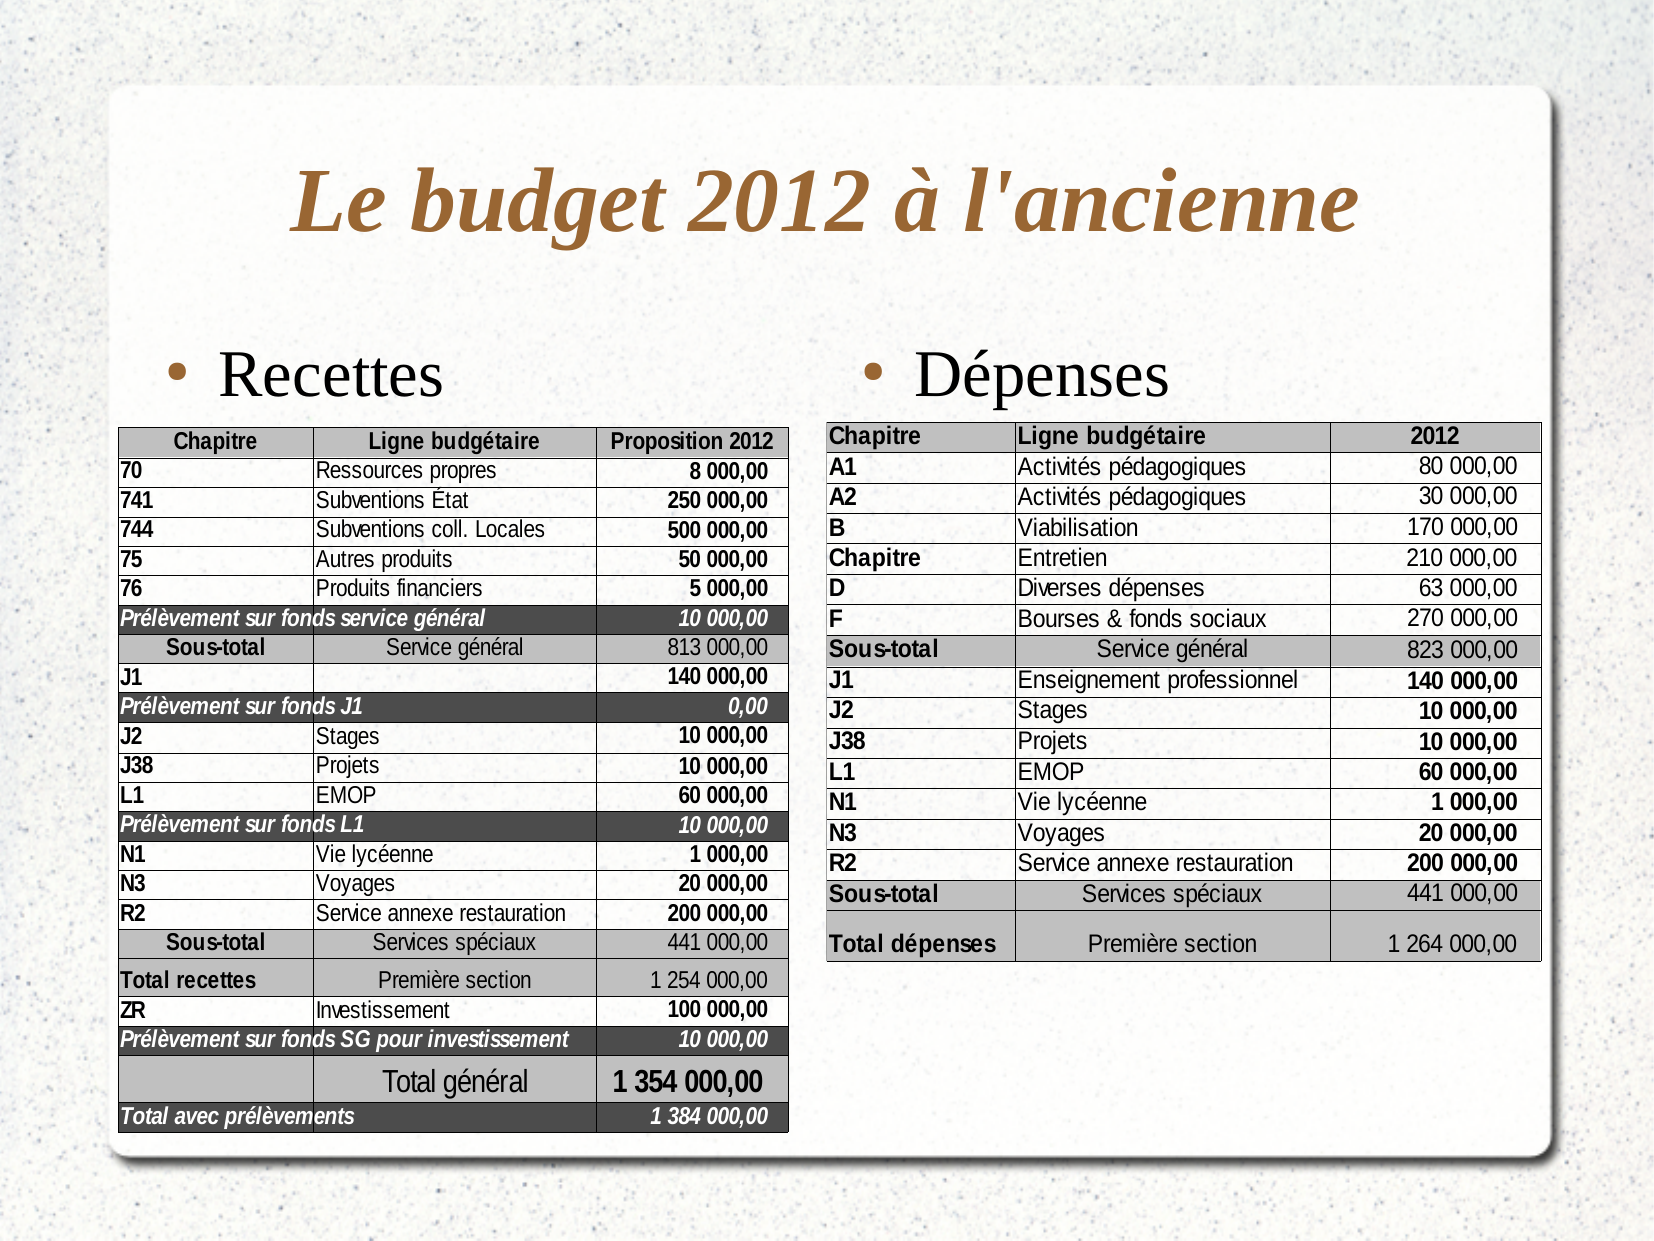

# Le budget 2012 à l'ancienne
Recettes
Dépenses